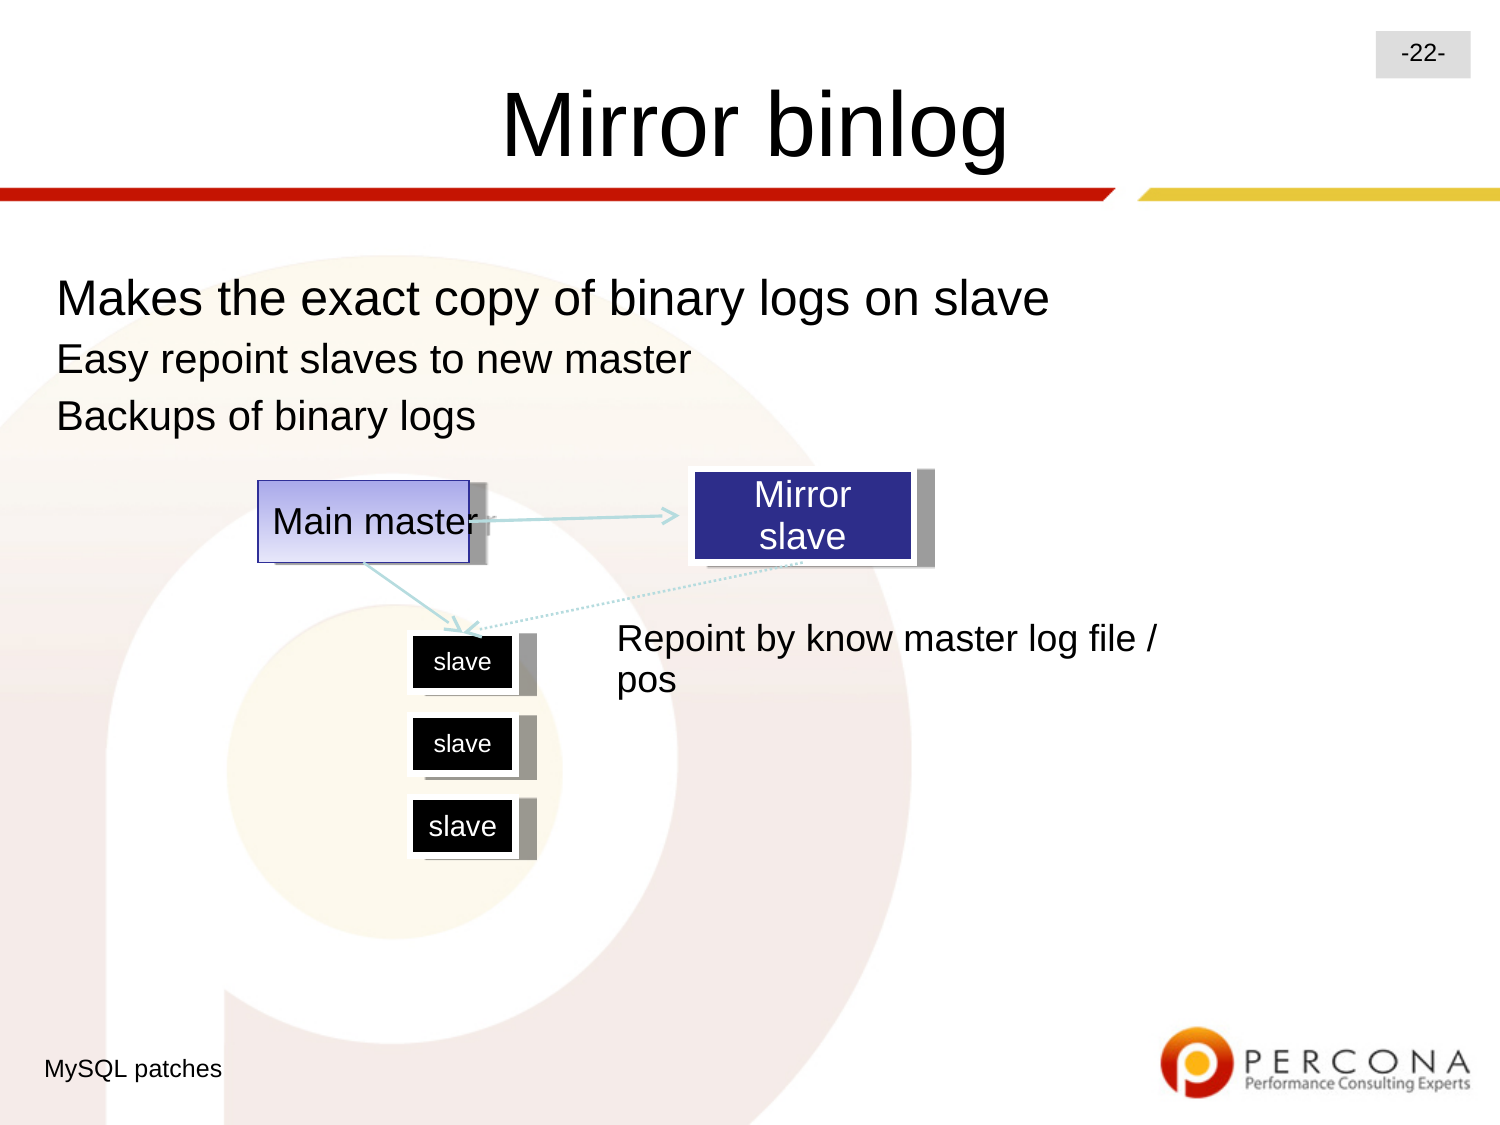

# Mirror binlog
Makes the exact copy of binary logs on slave
Easy repoint slaves to new master
Backups of binary logs
Mirror
slave
Main master
Repoint by know master log file / pos
slave
slave
slave
MySQL patches